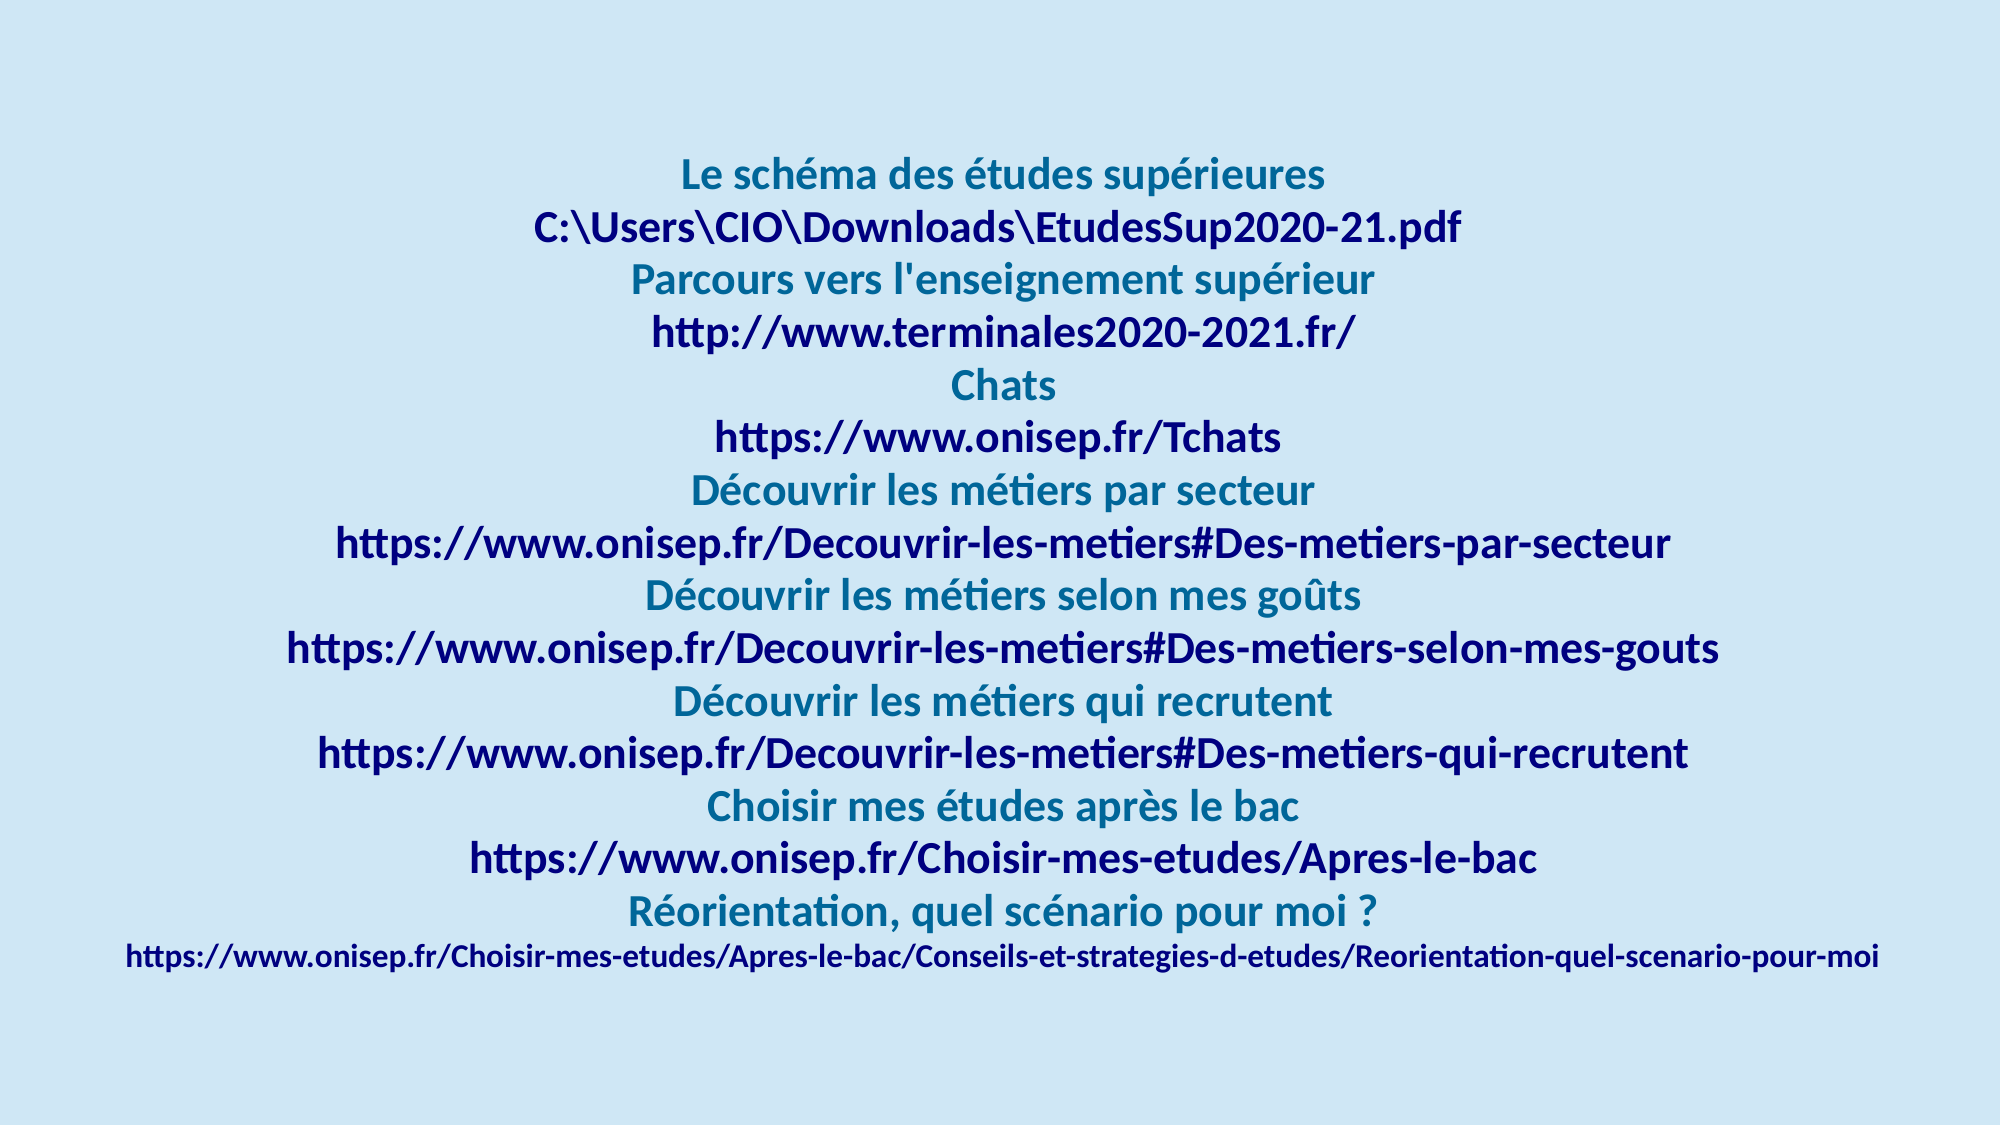

# Le schéma des études supérieures C:\Users\CIO\Downloads\EtudesSup2020-21.pdf Parcours vers l'enseignement supérieur http://www.terminales2020-2021.fr/ Chats https://www.onisep.fr/Tchats Découvrir les métiers par secteur https://www.onisep.fr/Decouvrir-les-metiers#Des-metiers-par-secteur Découvrir les métiers selon mes goûts https://www.onisep.fr/Decouvrir-les-metiers#Des-metiers-selon-mes-gouts Découvrir les métiers qui recrutent https://www.onisep.fr/Decouvrir-les-metiers#Des-metiers-qui-recrutent Choisir mes études après le bac https://www.onisep.fr/Choisir-mes-etudes/Apres-le-bac Réorientation, quel scénario pour moi ? https://www.onisep.fr/Choisir-mes-etudes/Apres-le-bac/Conseils-et-strategies-d-etudes/Reorientation-quel-scenario-pour-moi